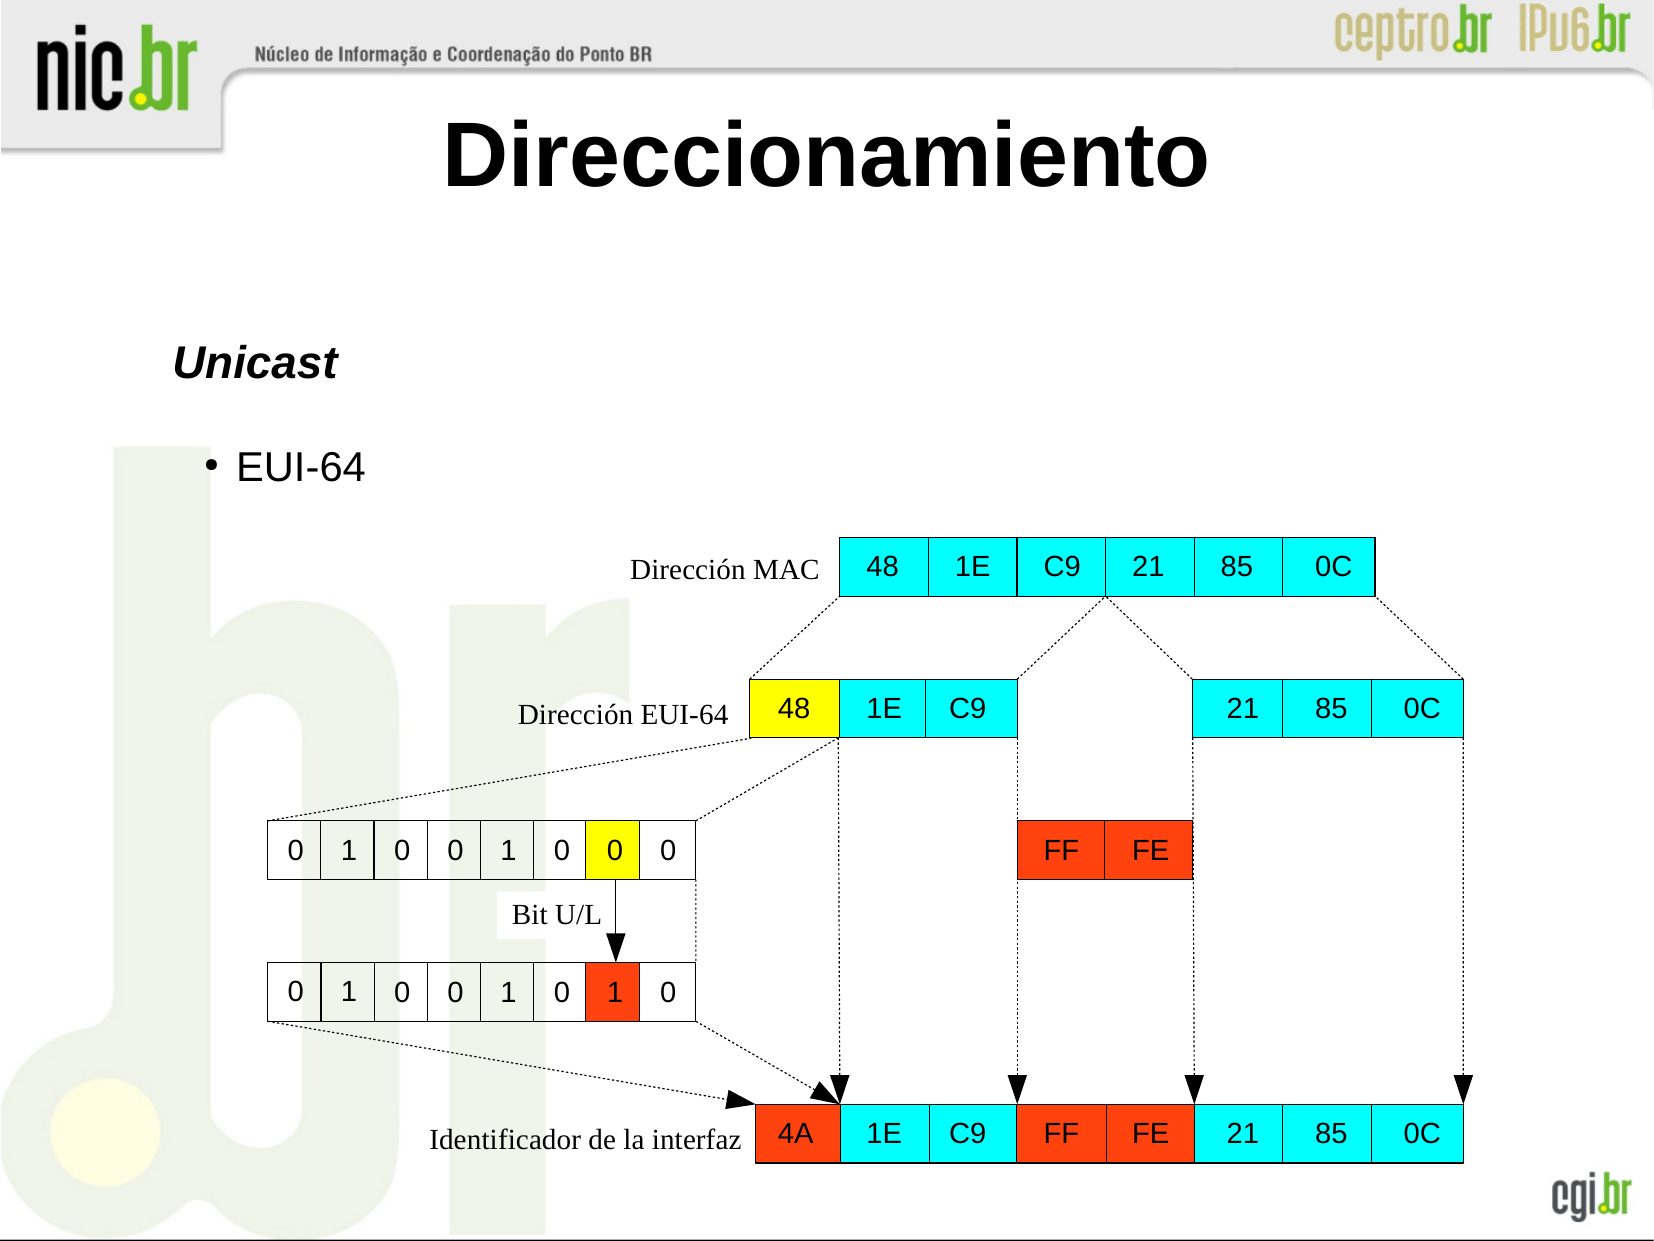

Direccionamiento
Unicast
EUI-64
48
1E
C9
21
85
0C
Dirección MAC
48
1E
C9
21
85
0C
Dirección EUI-64
0
1
0
FF
0
FE
1
0
0
0
Bit U/L
0
1
0
0
1
0
1
0
4A
1E
C9
FF
21
85
0C
FE
Identificador de la interfaz